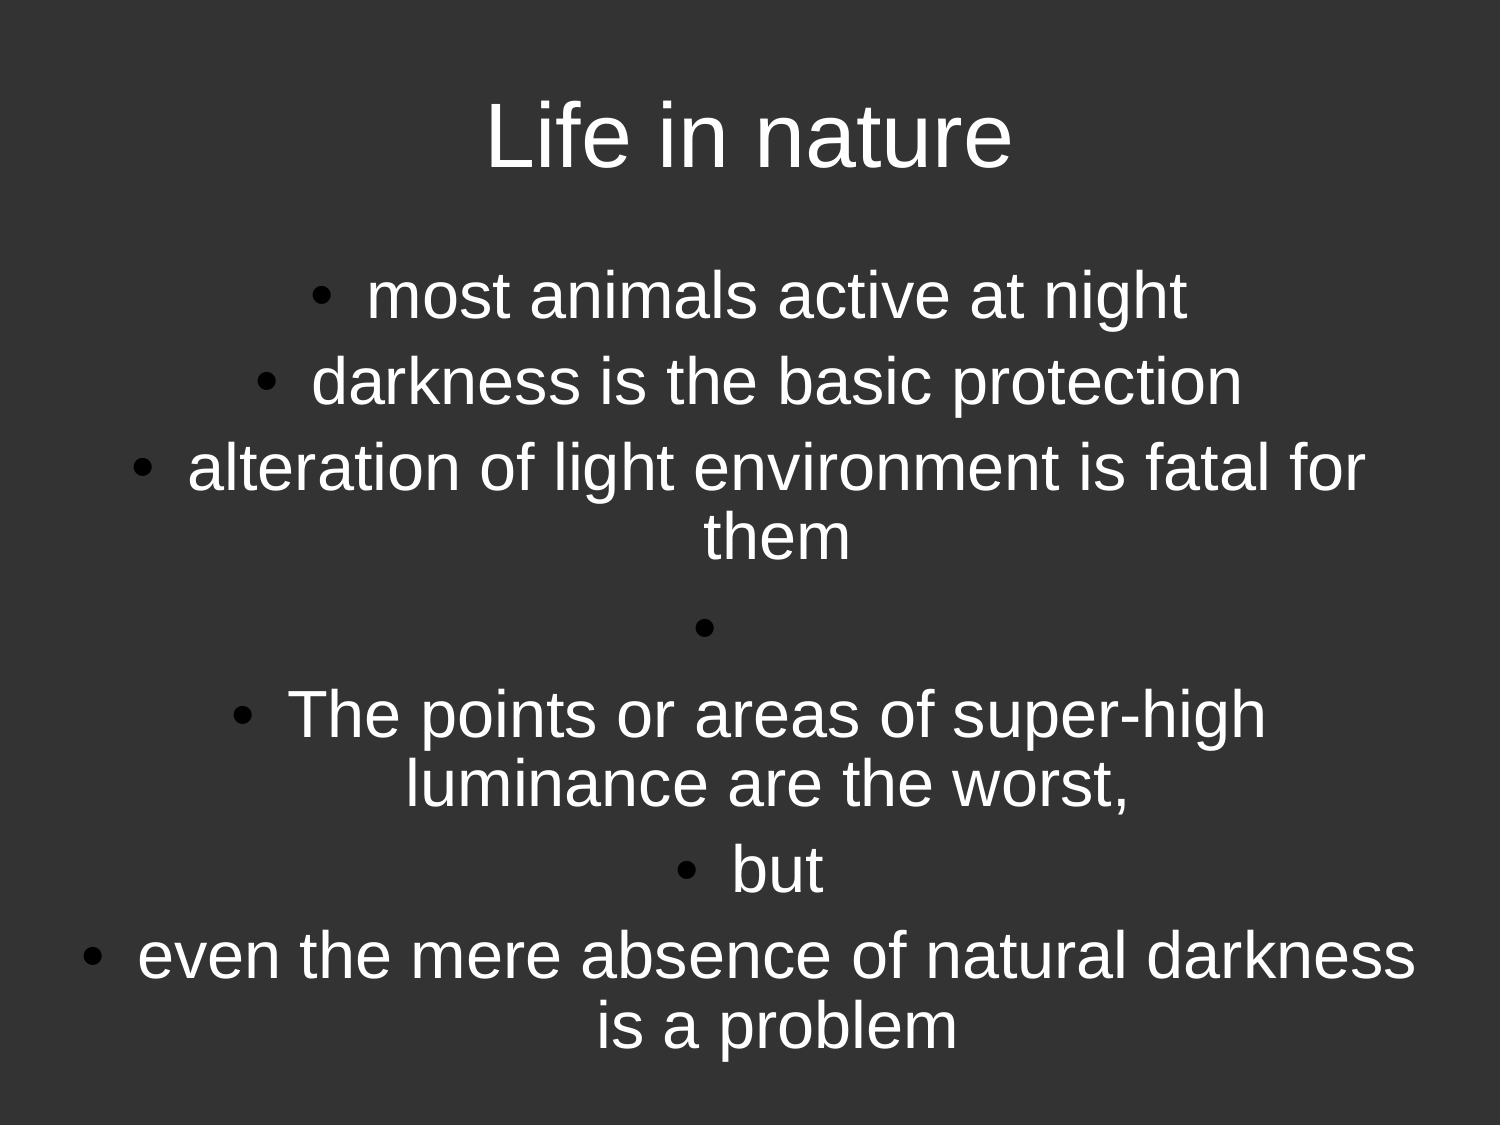

# Life in nature
most animals active at night
darkness is the basic protection
alteration of light environment is fatal for them
The points or areas of super-high luminance are the worst,
but
even the mere absence of natural darkness is a problem